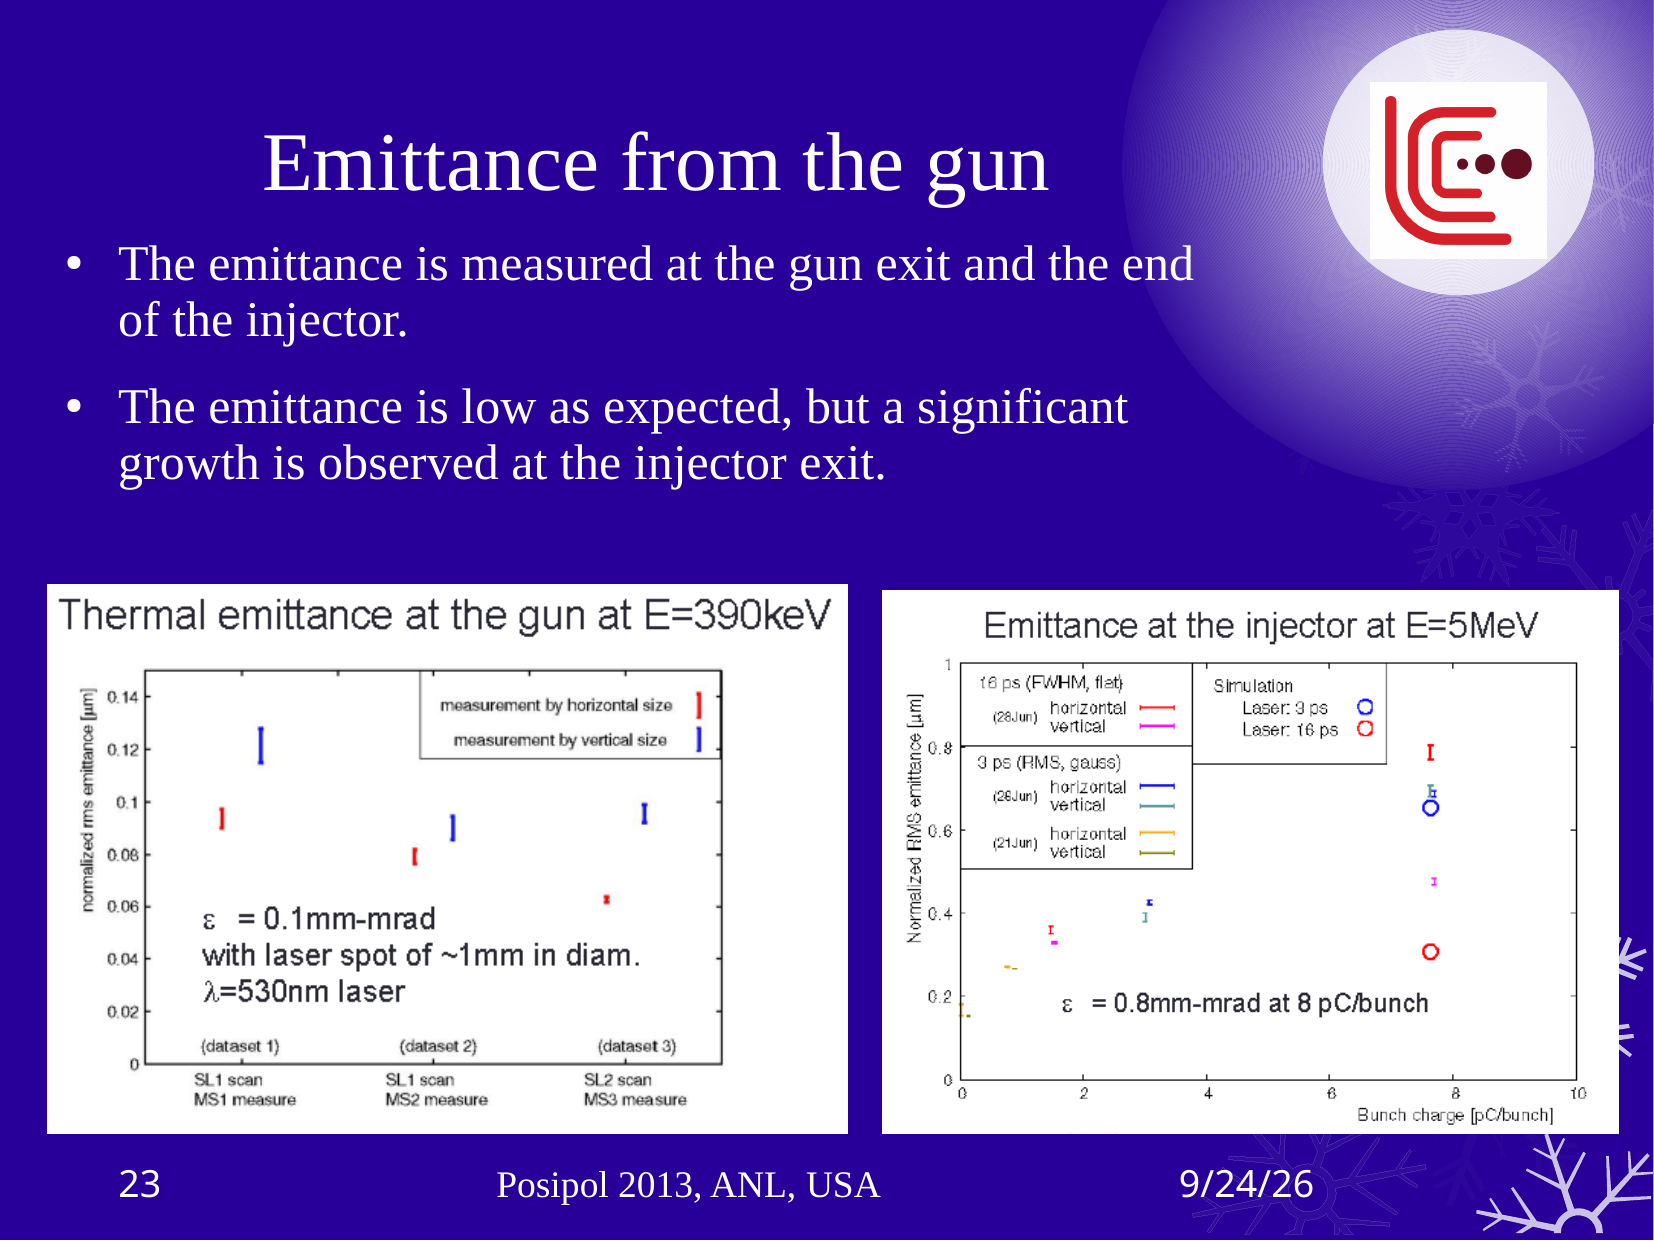

# Emittance from the gun
The emittance is measured at the gun exit and the end of the injector.
The emittance is low as expected, but a significant growth is observed at the injector exit.
23
2010/8/11